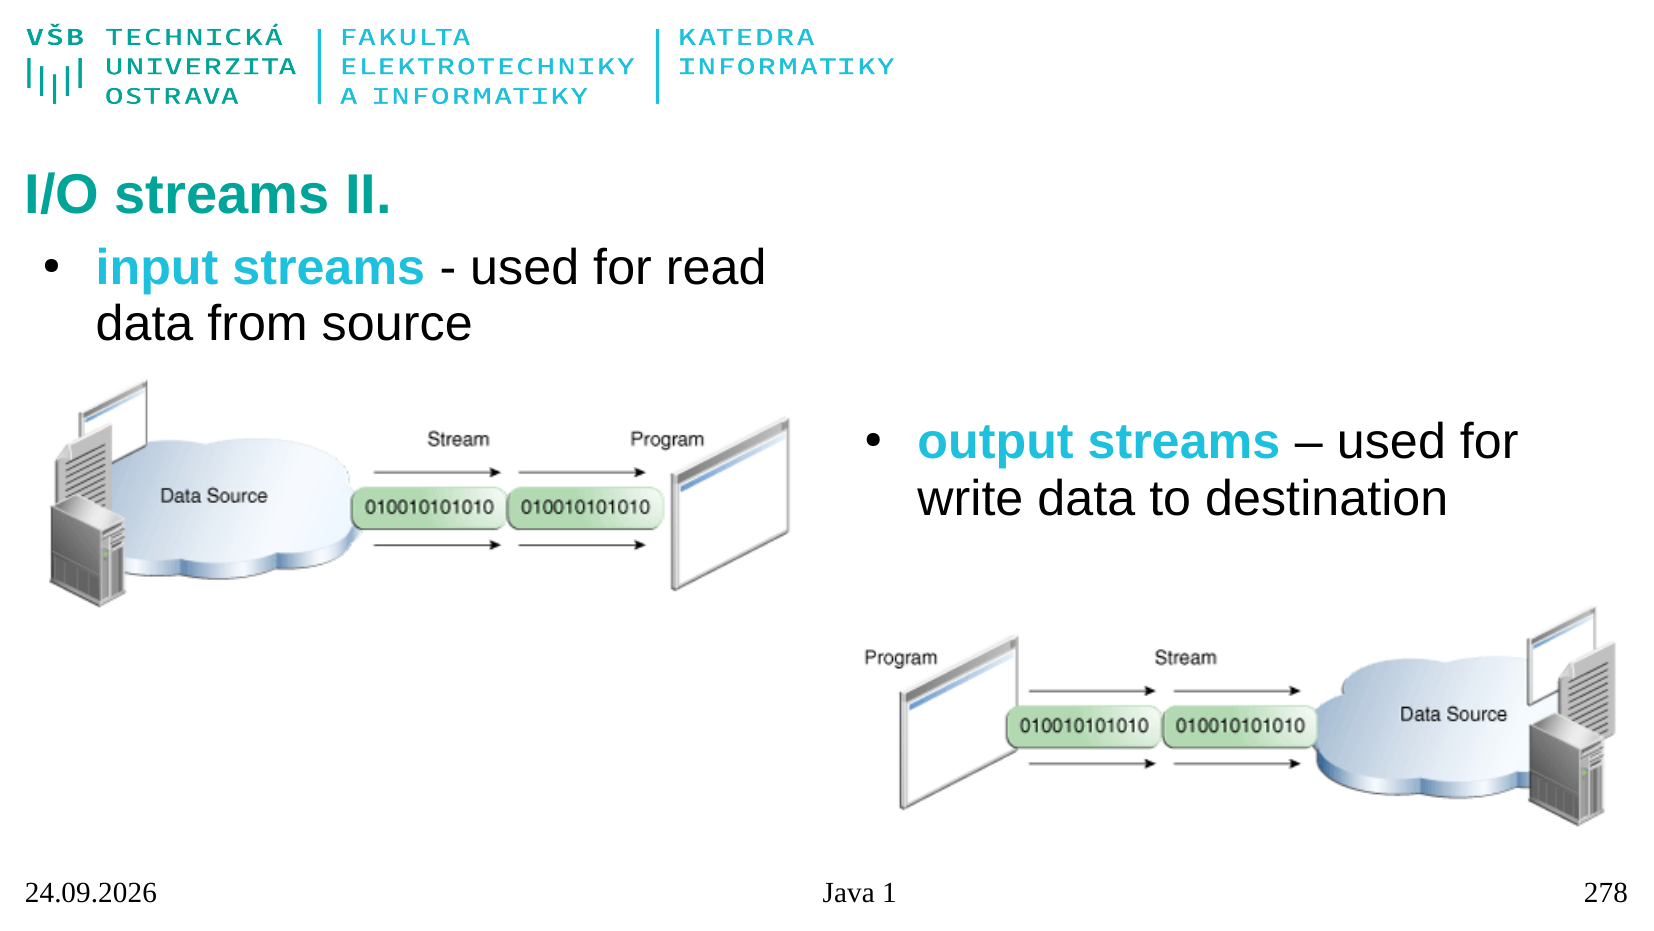

# I/O streams II.
input streams - used for read data from source
output streams – used for write data to destination
Java 1
278